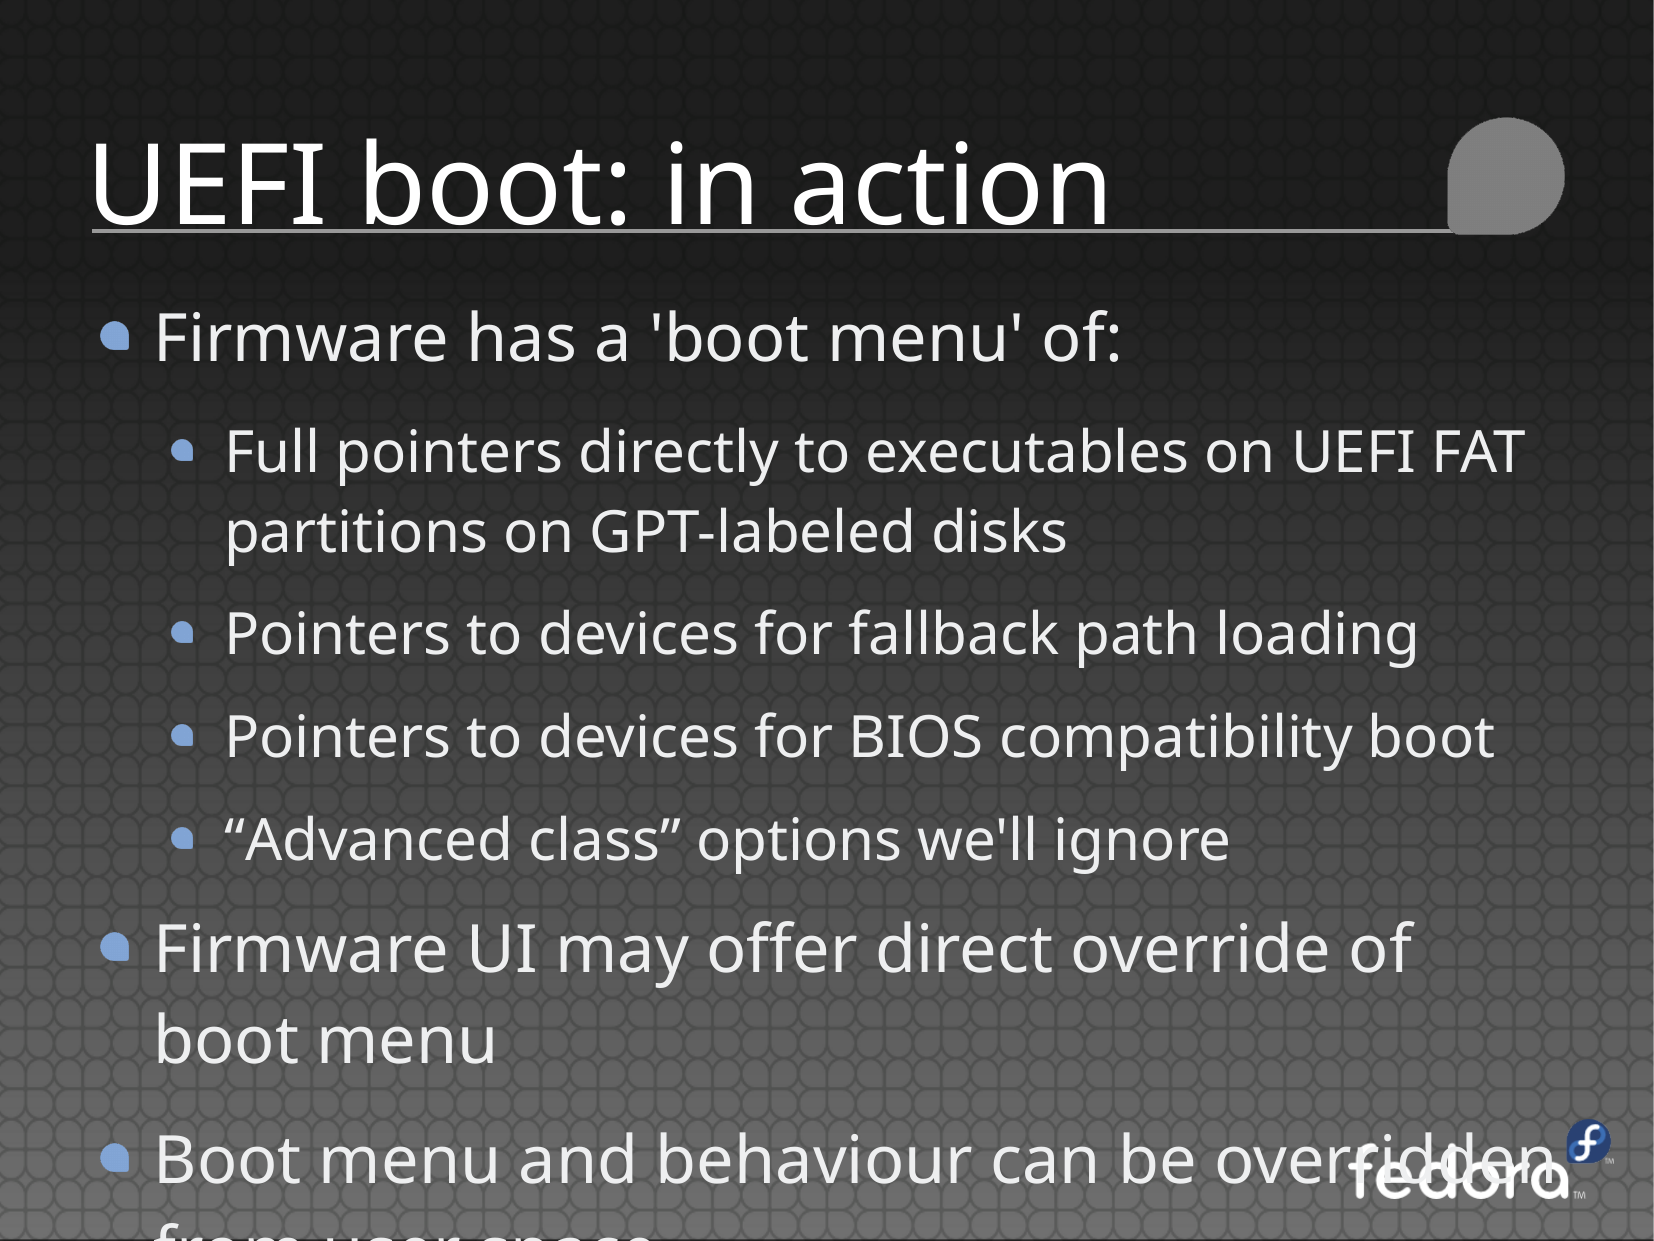

# UEFI boot: in action
Firmware has a 'boot menu' of:
Full pointers directly to executables on UEFI FAT partitions on GPT-labeled disks
Pointers to devices for fallback path loading
Pointers to devices for BIOS compatibility boot
“Advanced class” options we'll ignore
Firmware UI may offer direct override of boot menu
Boot menu and behaviour can be overridden from user space